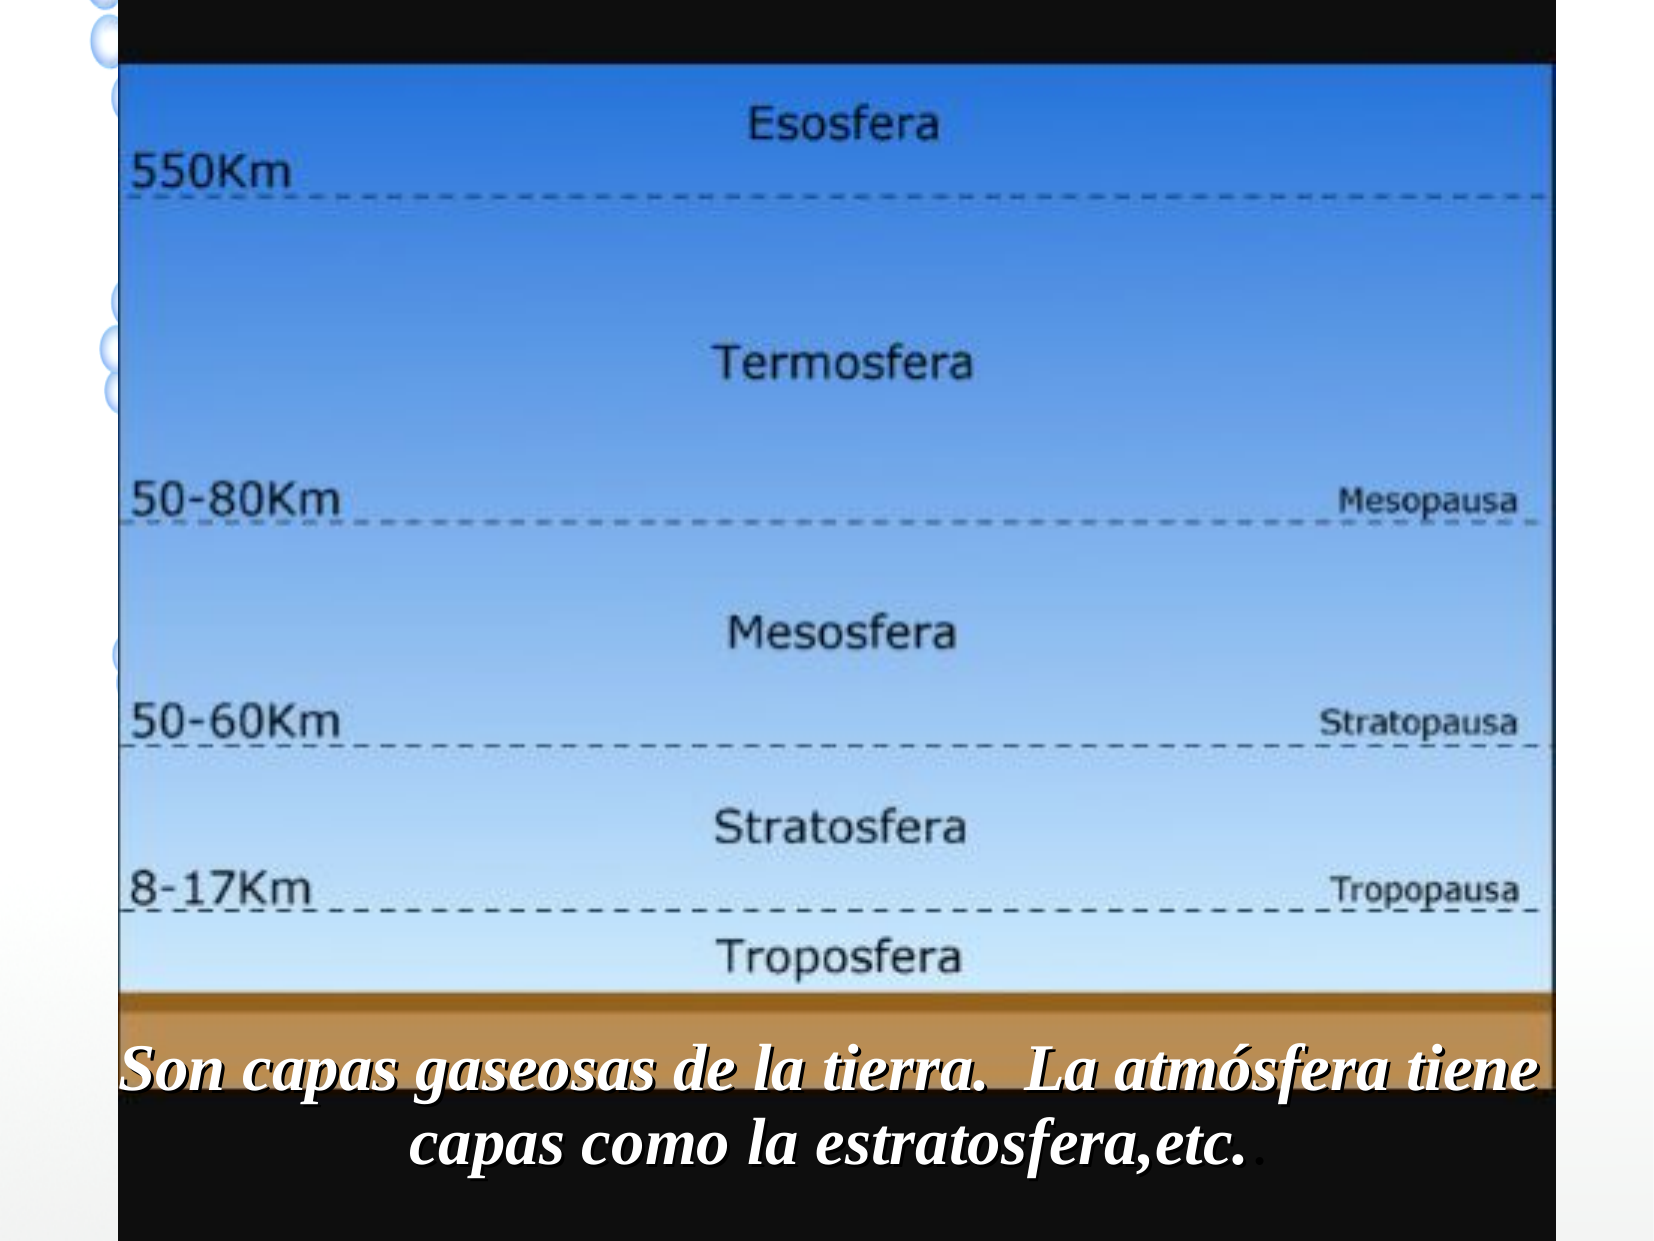

#
Son capas gaseosas de la tierra. La atmósfera tiene capas como la estratosfera,etc..